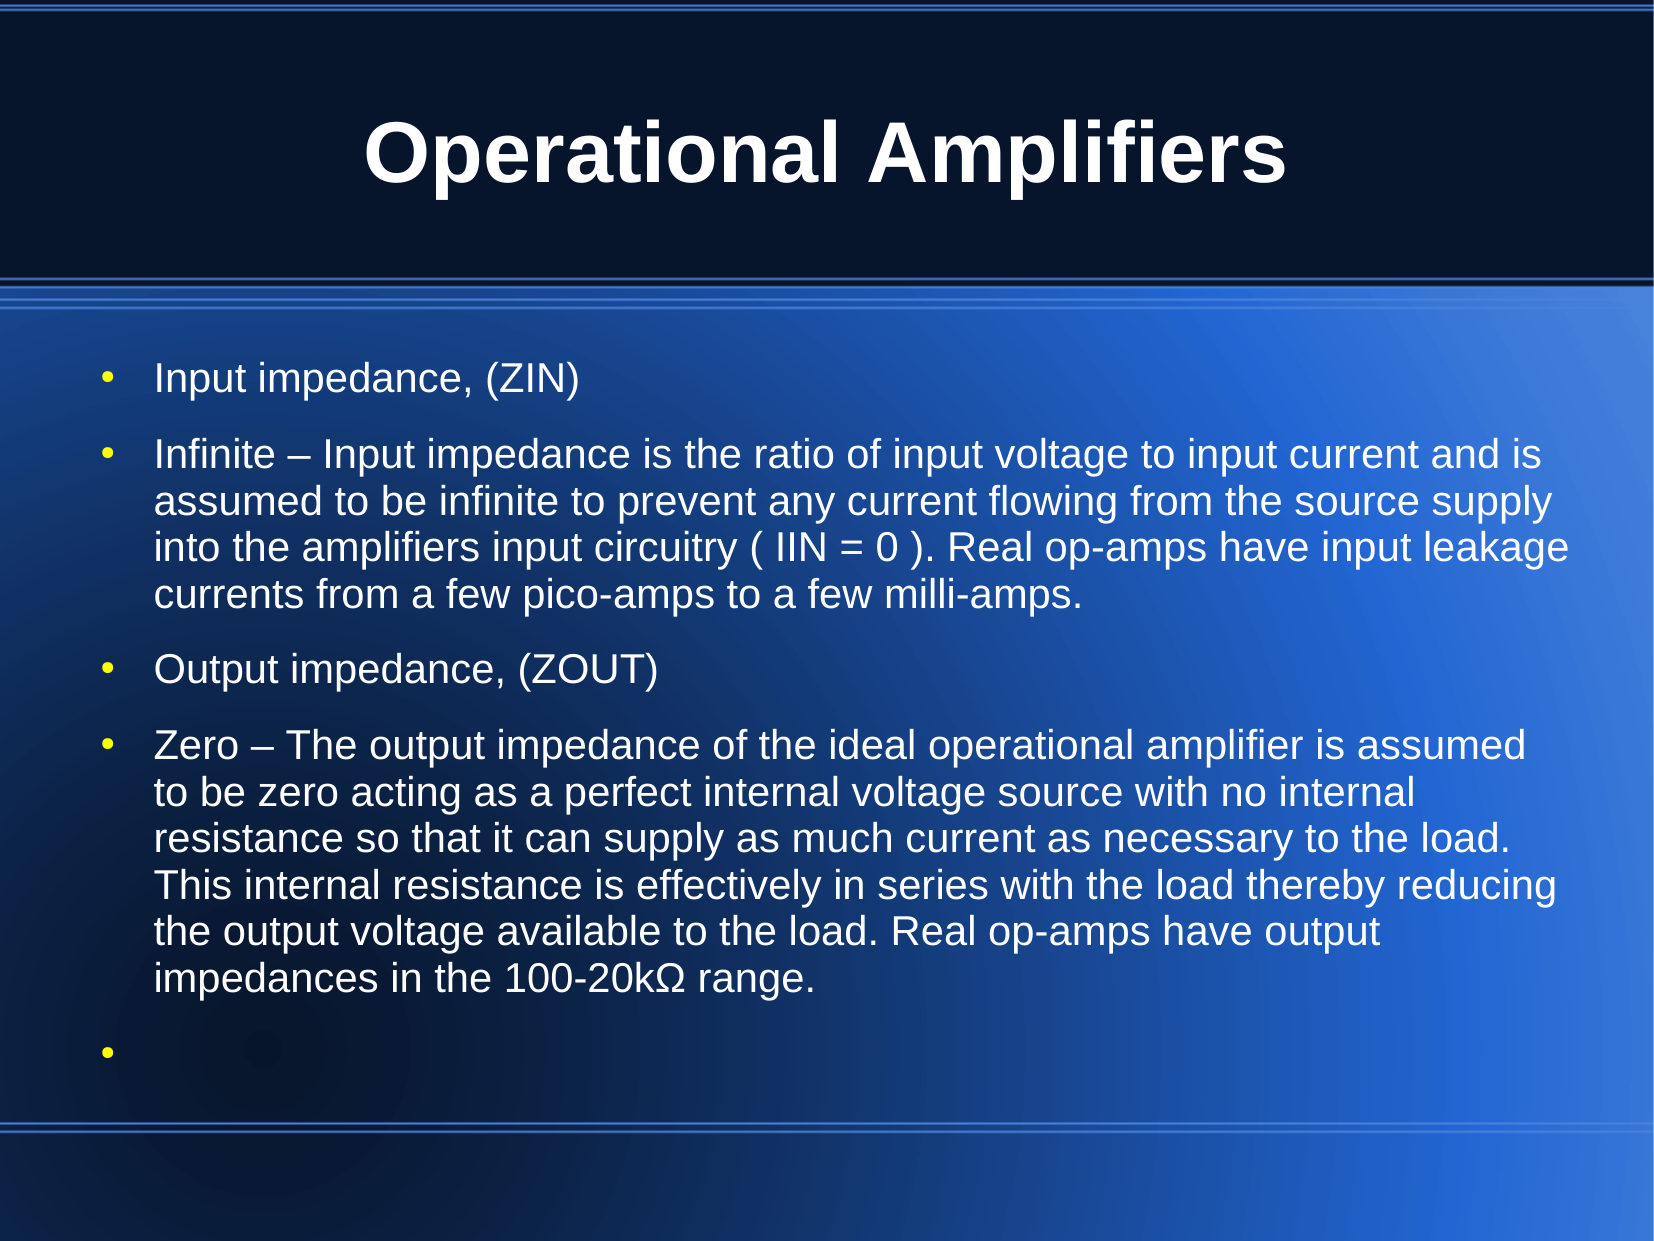

# Operational Amplifiers
Input impedance, (ZIN)
Infinite – Input impedance is the ratio of input voltage to input current and is assumed to be infinite to prevent any current flowing from the source supply into the amplifiers input circuitry ( IIN = 0 ). Real op-amps have input leakage currents from a few pico-amps to a few milli-amps.
Output impedance, (ZOUT)
Zero – The output impedance of the ideal operational amplifier is assumed to be zero acting as a perfect internal voltage source with no internal resistance so that it can supply as much current as necessary to the load. This internal resistance is effectively in series with the load thereby reducing the output voltage available to the load. Real op-amps have output impedances in the 100-20kΩ range.